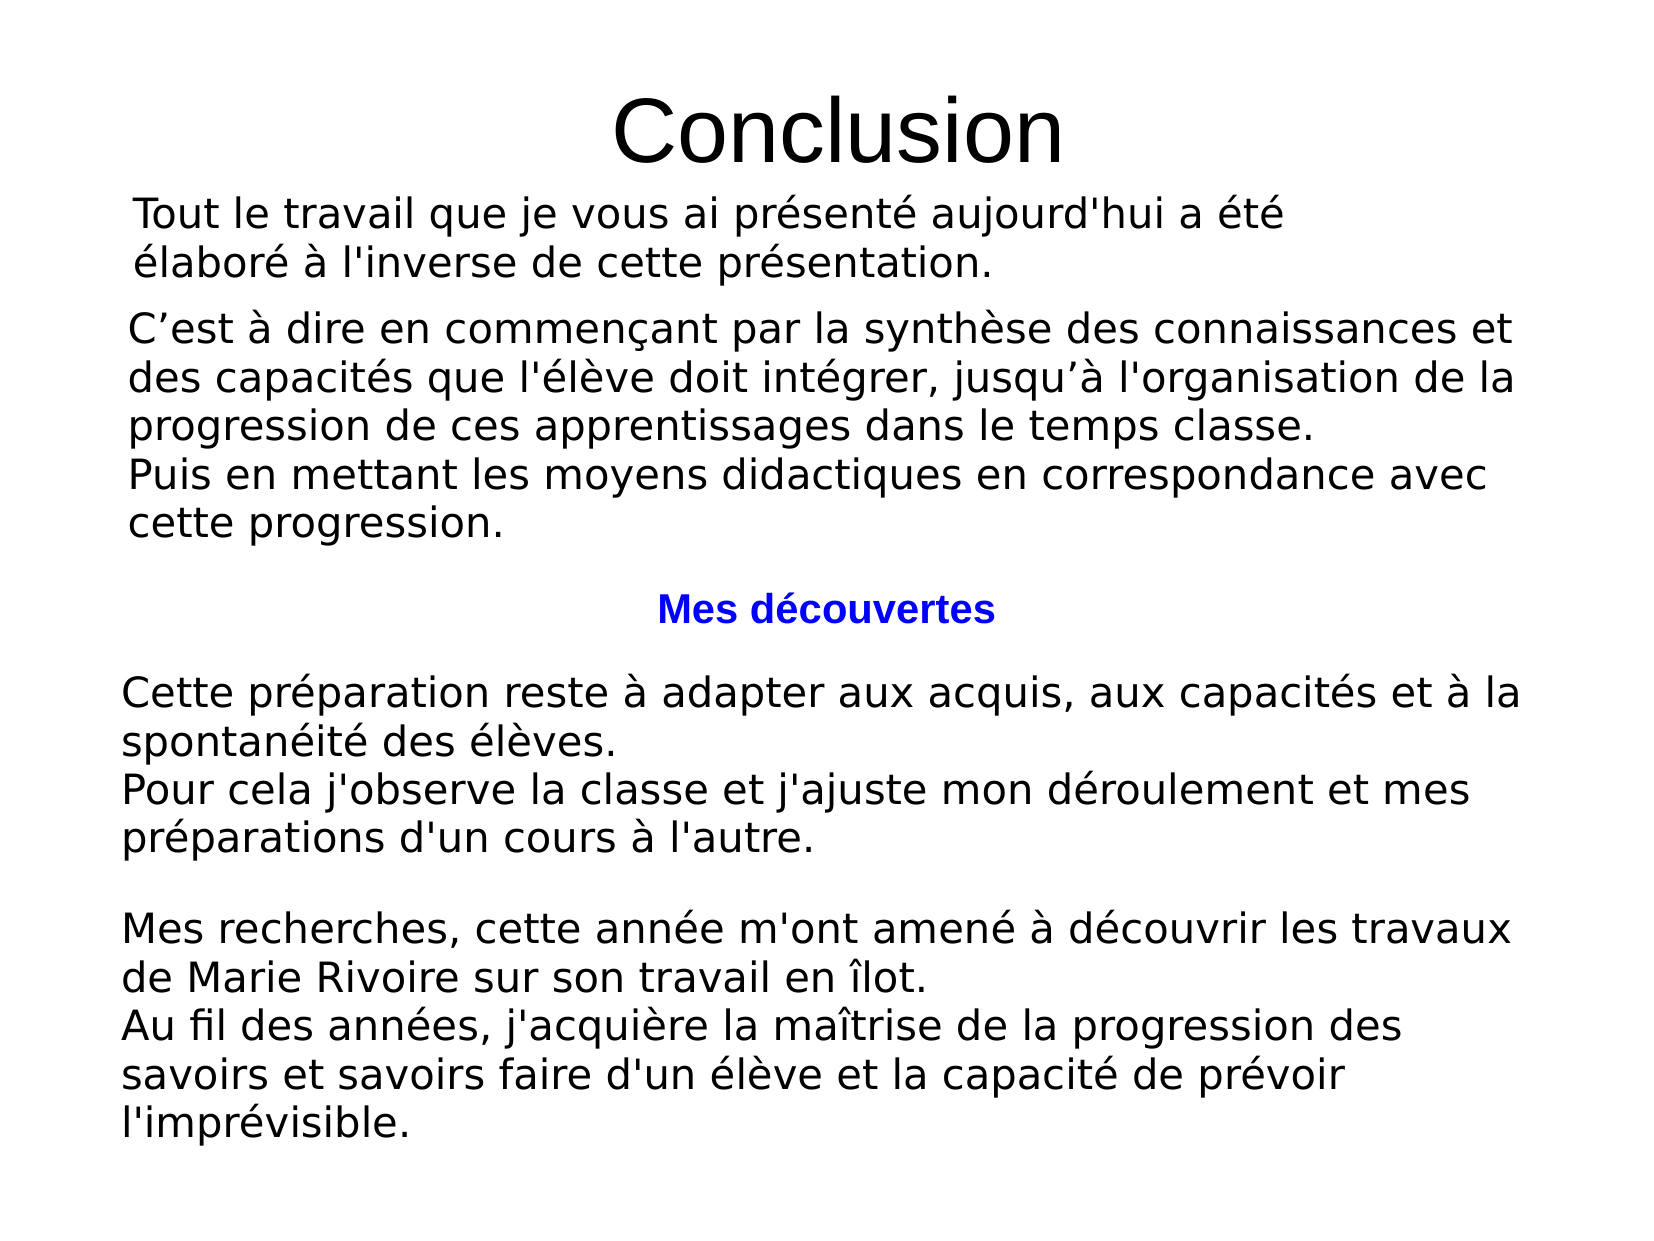

# Conclusion
Tout le travail que je vous ai présenté aujourd'hui a été élaboré à l'inverse de cette présentation.
C’est à dire en commençant par la synthèse des connaissances et des capacités que l'élève doit intégrer, jusqu’à l'organisation de la progression de ces apprentissages dans le temps classe.
Puis en mettant les moyens didactiques en correspondance avec cette progression.
Mes découvertes
Cette préparation reste à adapter aux acquis, aux capacités et à la spontanéité des élèves.
Pour cela j'observe la classe et j'ajuste mon déroulement et mes préparations d'un cours à l'autre.
Mes recherches, cette année m'ont amené à découvrir les travaux de Marie Rivoire sur son travail en îlot.
Au fil des années, j'acquière la maîtrise de la progression des savoirs et savoirs faire d'un élève et la capacité de prévoir l'imprévisible.